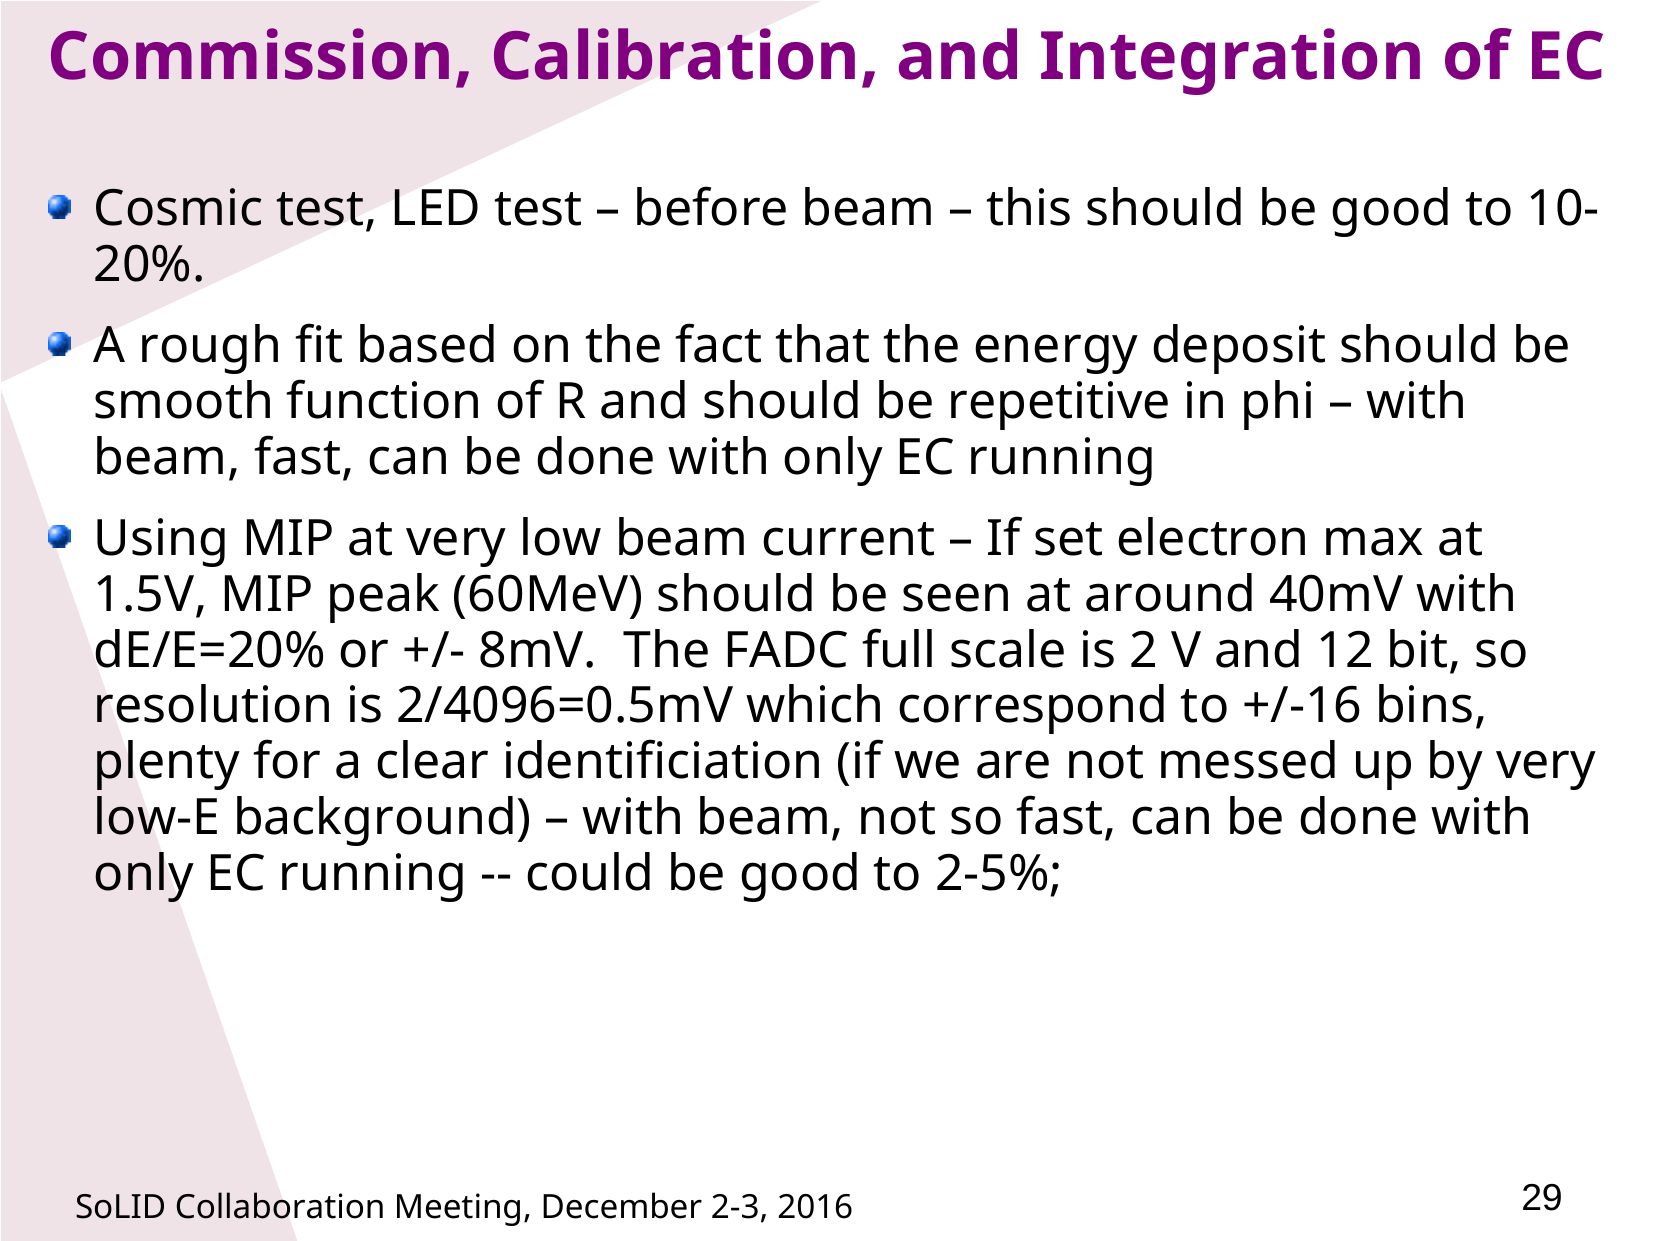

# Commission, Calibration, and Integration of EC
Cosmic test, LED test – before beam – this should be good to 10-20%.
A rough fit based on the fact that the energy deposit should be smooth function of R and should be repetitive in phi – with beam, fast, can be done with only EC running
Using MIP at very low beam current – If set electron max at 1.5V, MIP peak (60MeV) should be seen at around 40mV with dE/E=20% or +/- 8mV.  The FADC full scale is 2 V and 12 bit, so resolution is 2/4096=0.5mV which correspond to +/-16 bins, plenty for a clear identificiation (if we are not messed up by very low-E background) – with beam, not so fast, can be done with only EC running -- could be good to 2-5%;
29